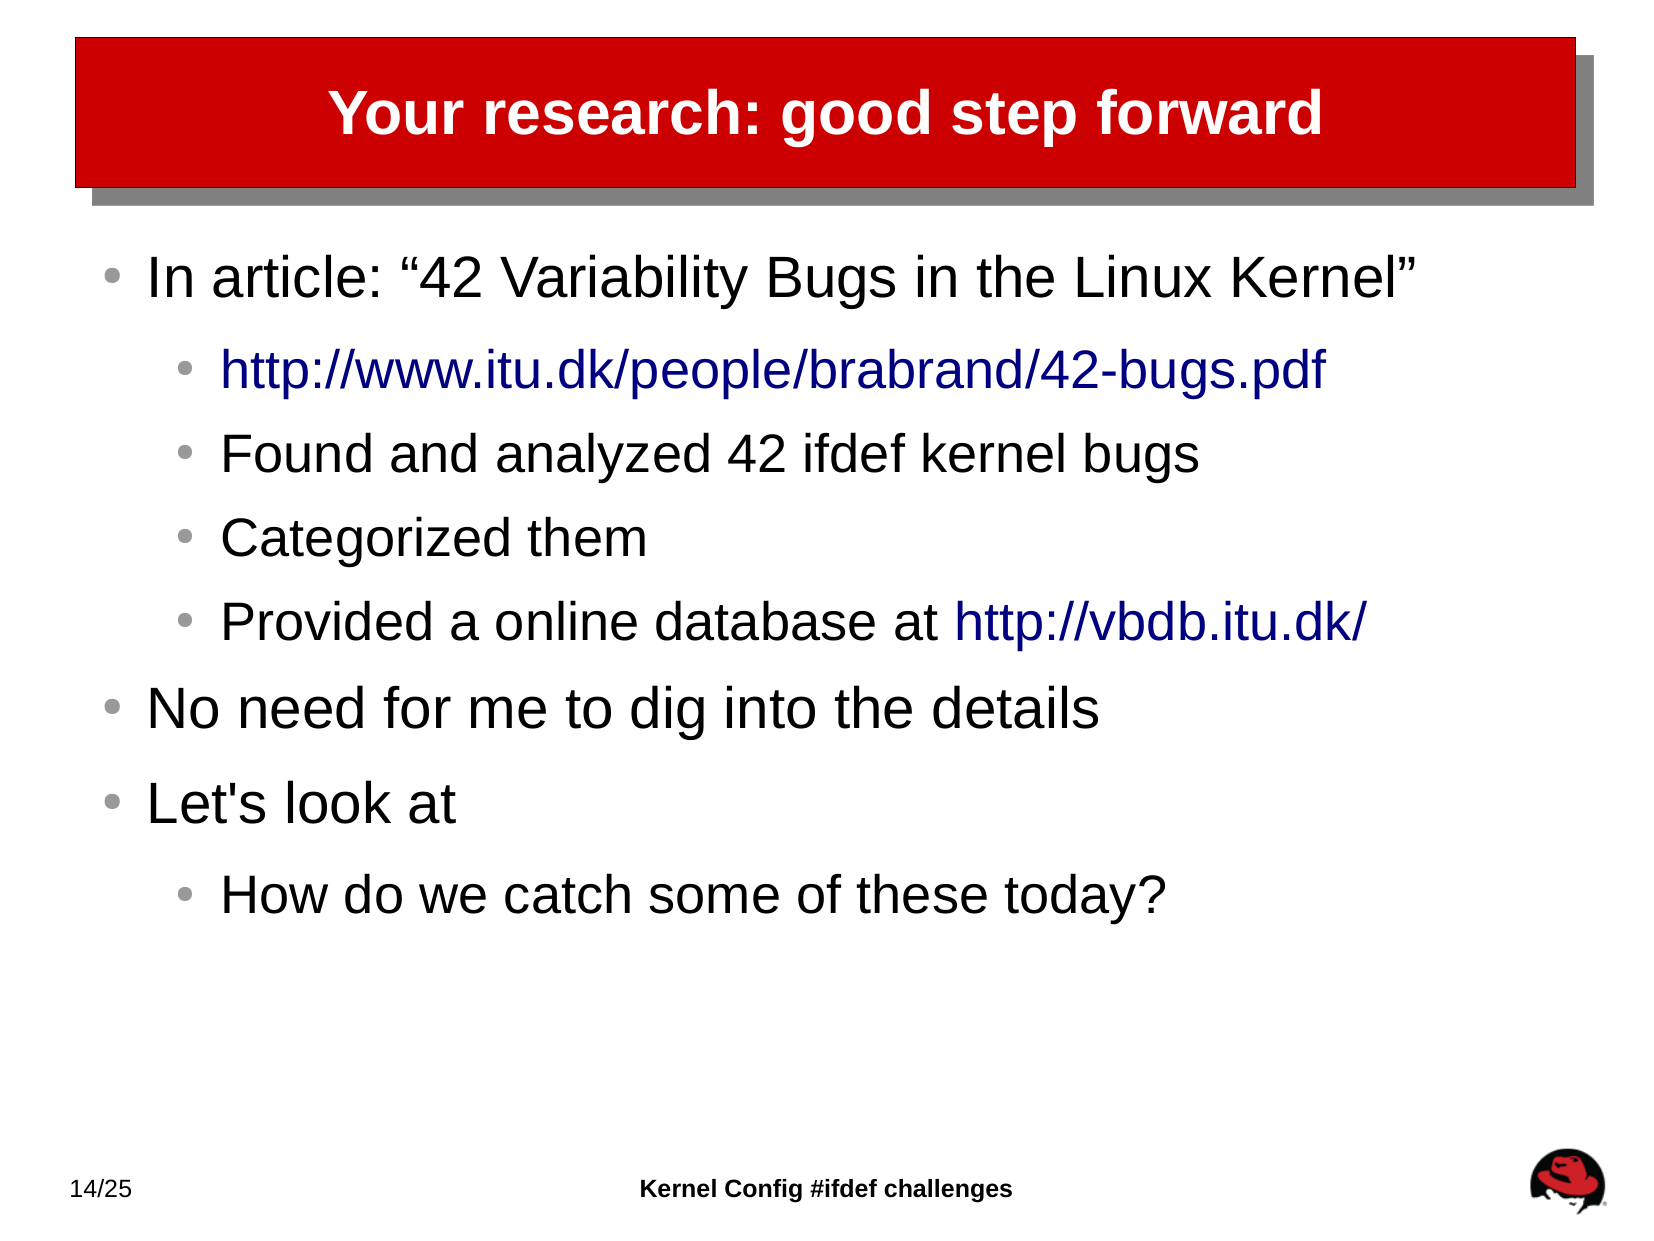

# Your research: good step forward
In article: “42 Variability Bugs in the Linux Kernel”
http://www.itu.dk/people/brabrand/42-bugs.pdf
Found and analyzed 42 ifdef kernel bugs
Categorized them
Provided a online database at http://vbdb.itu.dk/
No need for me to dig into the details
Let's look at
How do we catch some of these today?